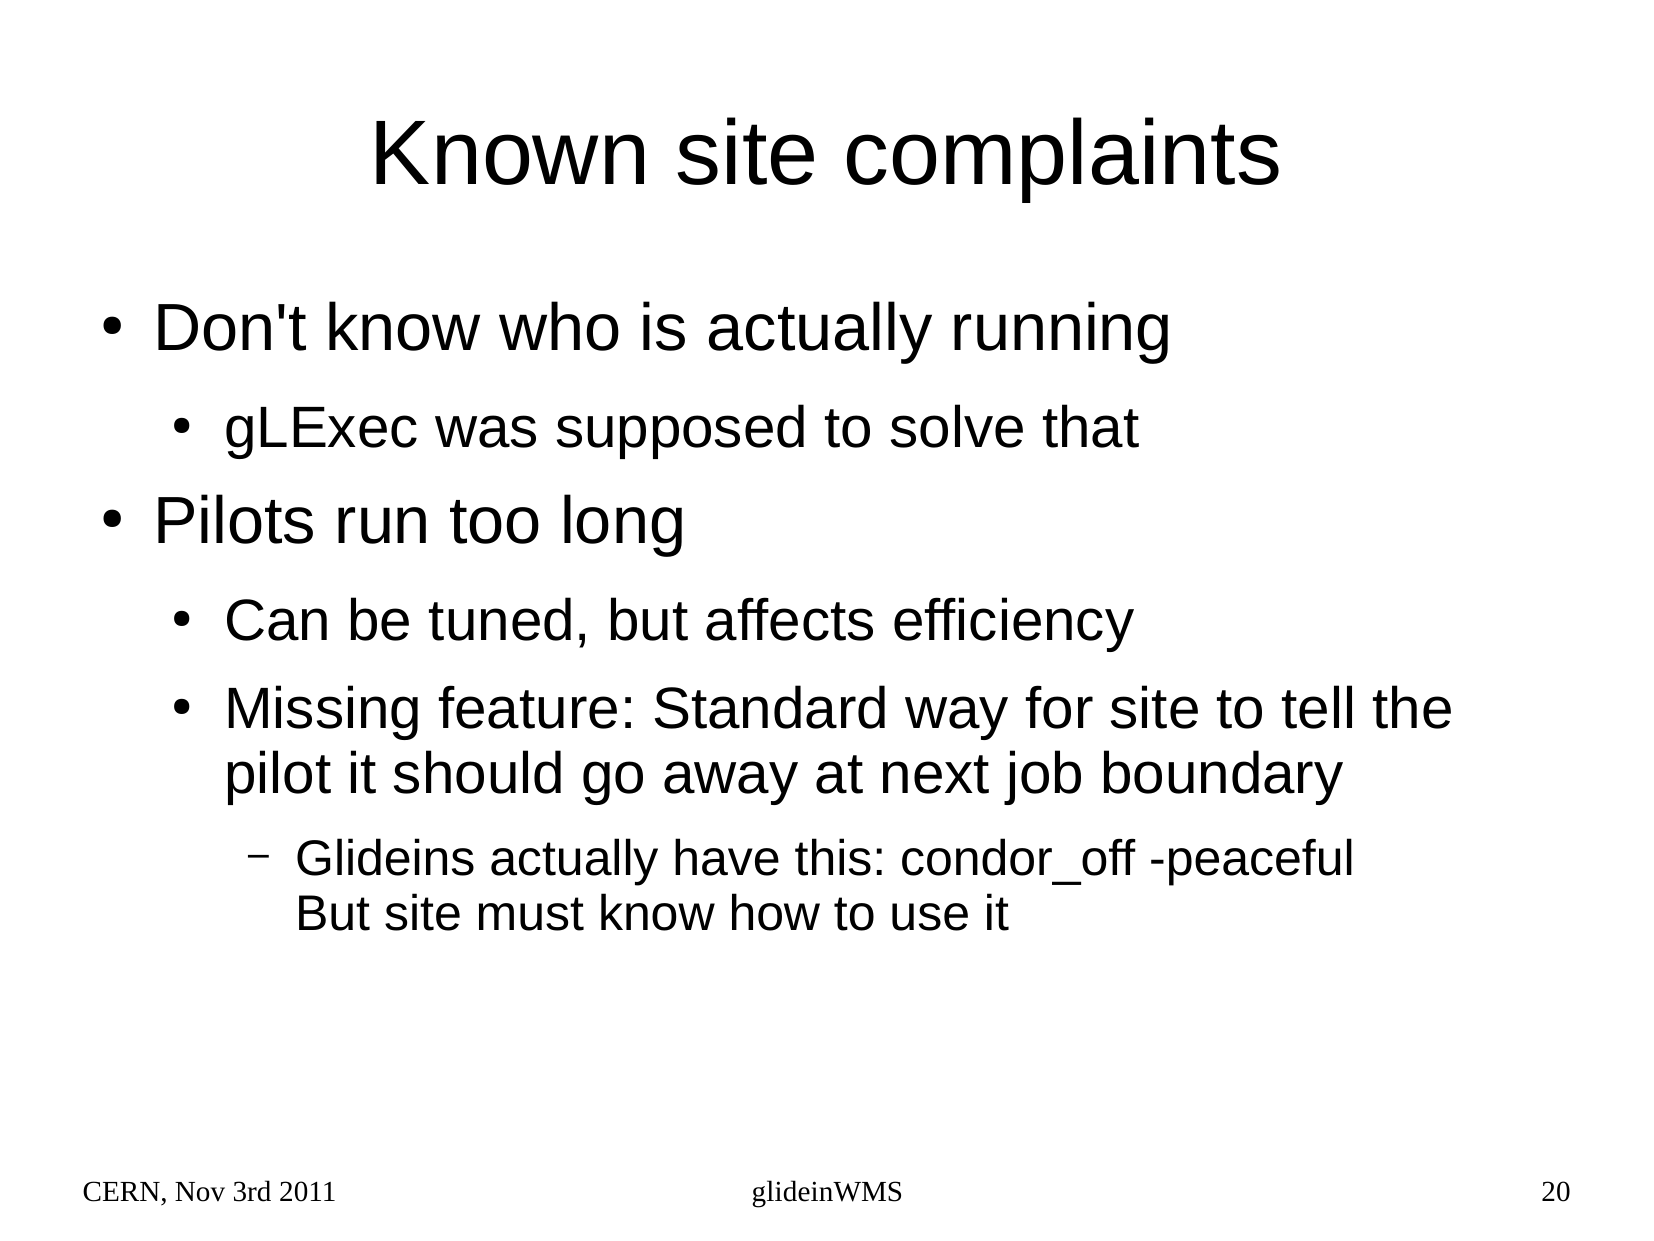

# Known site complaints
Don't know who is actually running
gLExec was supposed to solve that
Pilots run too long
Can be tuned, but affects efficiency
Missing feature: Standard way for site to tell the pilot it should go away at next job boundary
Glideins actually have this: condor_off -peaceful
But site must know how to use it
CERN, Nov 3rd 2011
glideinWMS
20